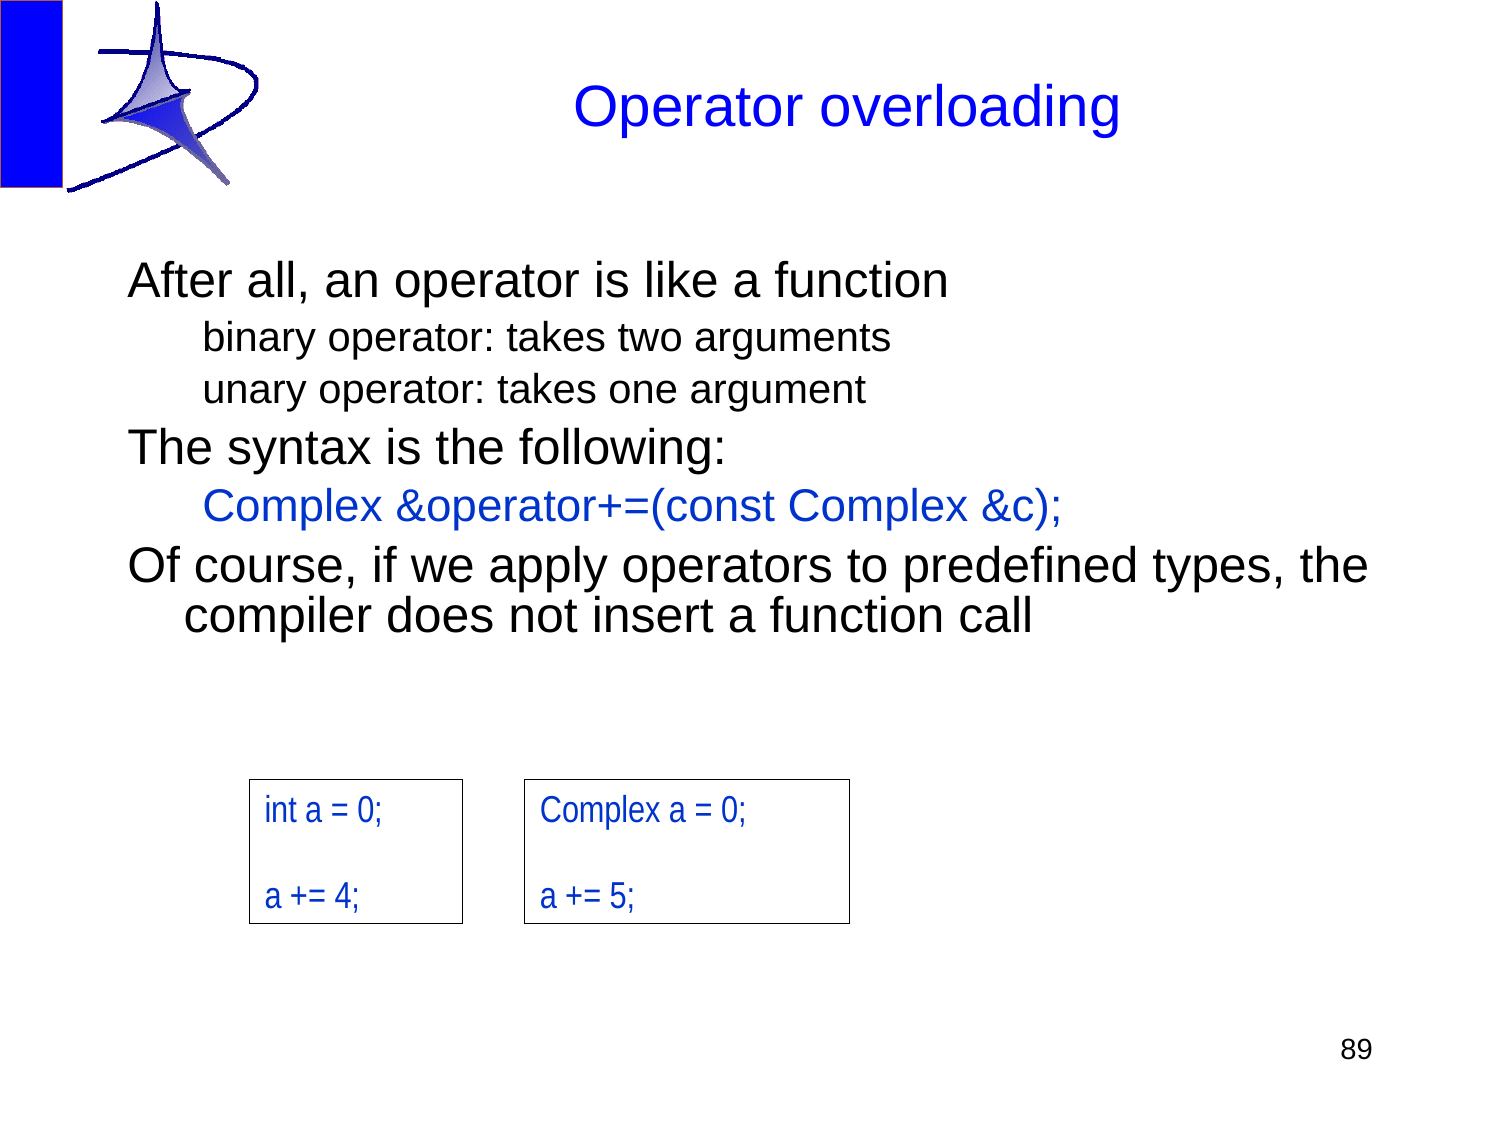

# Operator overloading
After all, an operator is like a function
binary operator: takes two arguments
unary operator: takes one argument
The syntax is the following:
Complex &operator+=(const Complex &c);
Of course, if we apply operators to predefined types, the compiler does not insert a function call
int a = 0;
a += 4;
Complex a = 0;
a += 5;
89